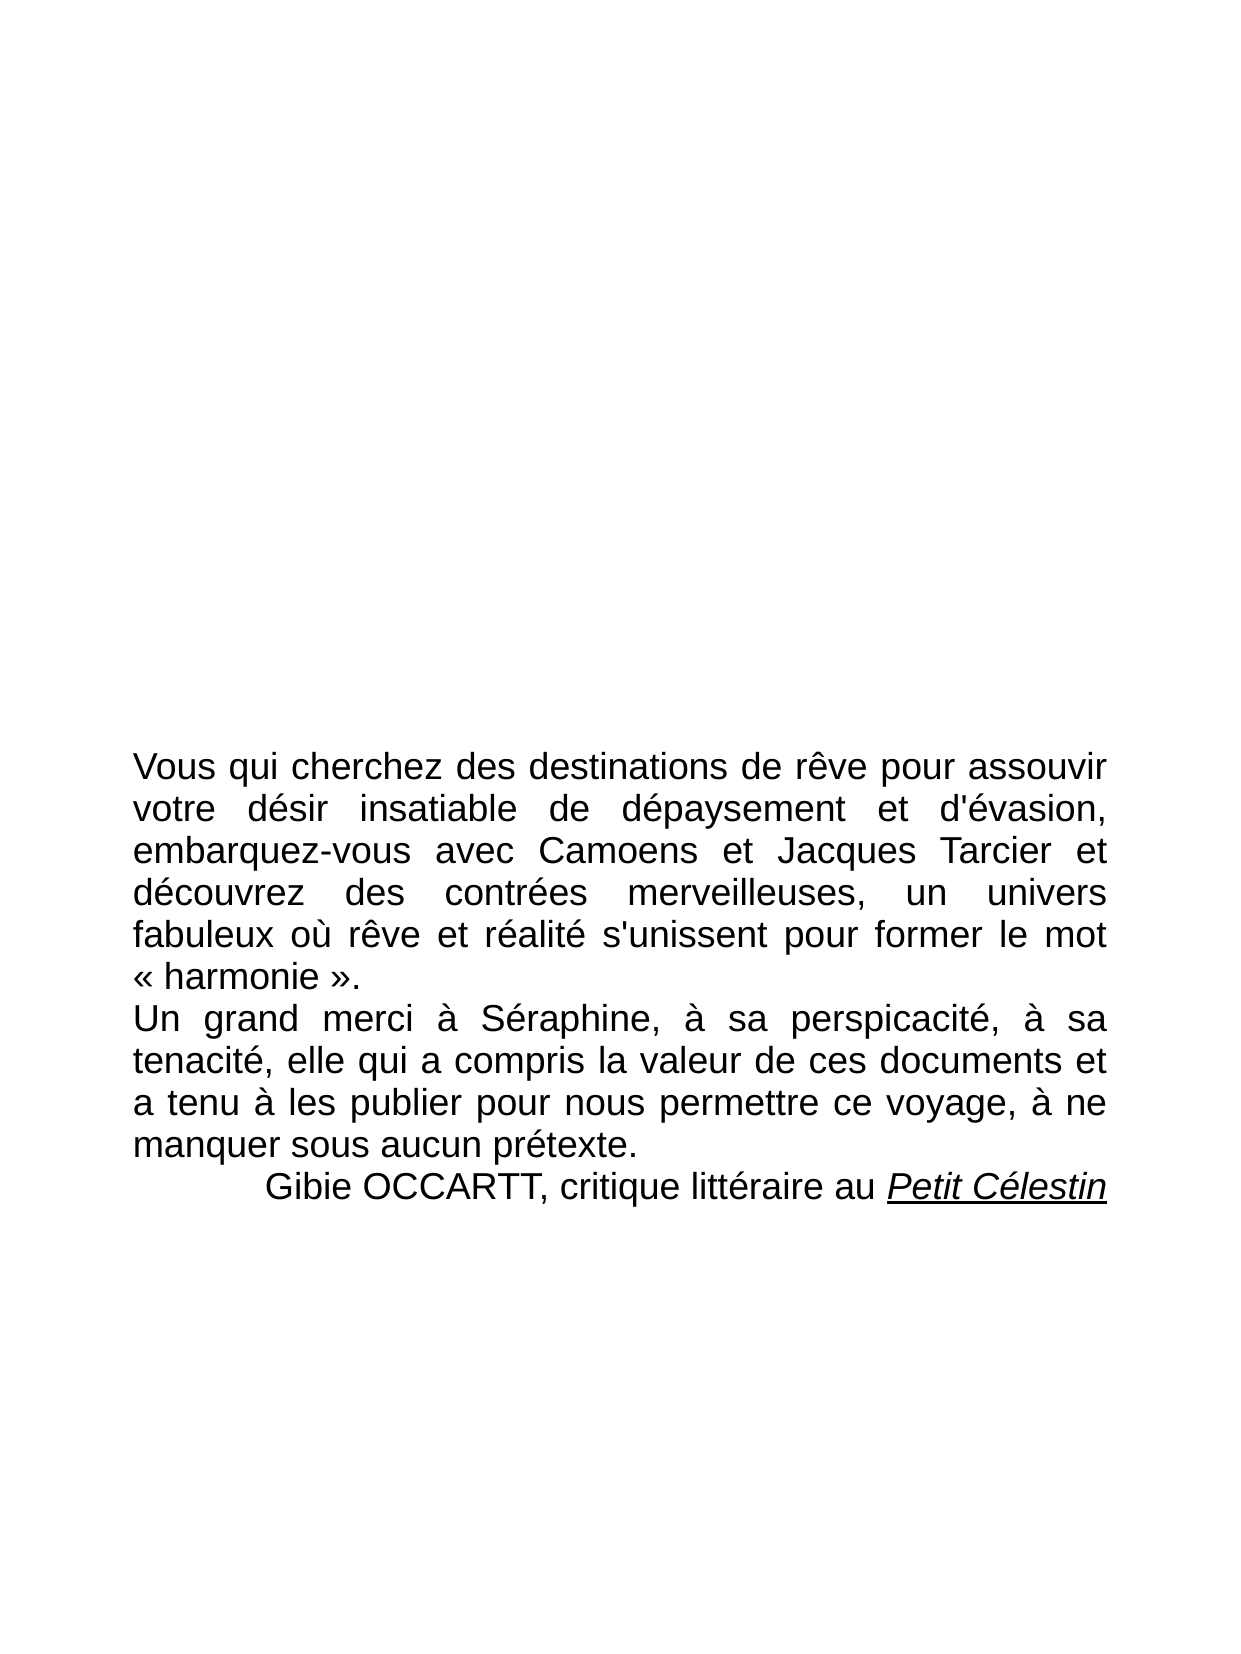

Vous qui cherchez des destinations de rêve pour assouvir votre désir insatiable de dépaysement et d'évasion, embarquez-vous avec Camoens et Jacques Tarcier et découvrez des contrées merveilleuses, un univers fabuleux où rêve et réalité s'unissent pour former le mot « harmonie ».
Un grand merci à Séraphine, à sa perspicacité, à sa tenacité, elle qui a compris la valeur de ces documents et a tenu à les publier pour nous permettre ce voyage, à ne manquer sous aucun prétexte.
Gibie OCCARTT, critique littéraire au Petit Célestin